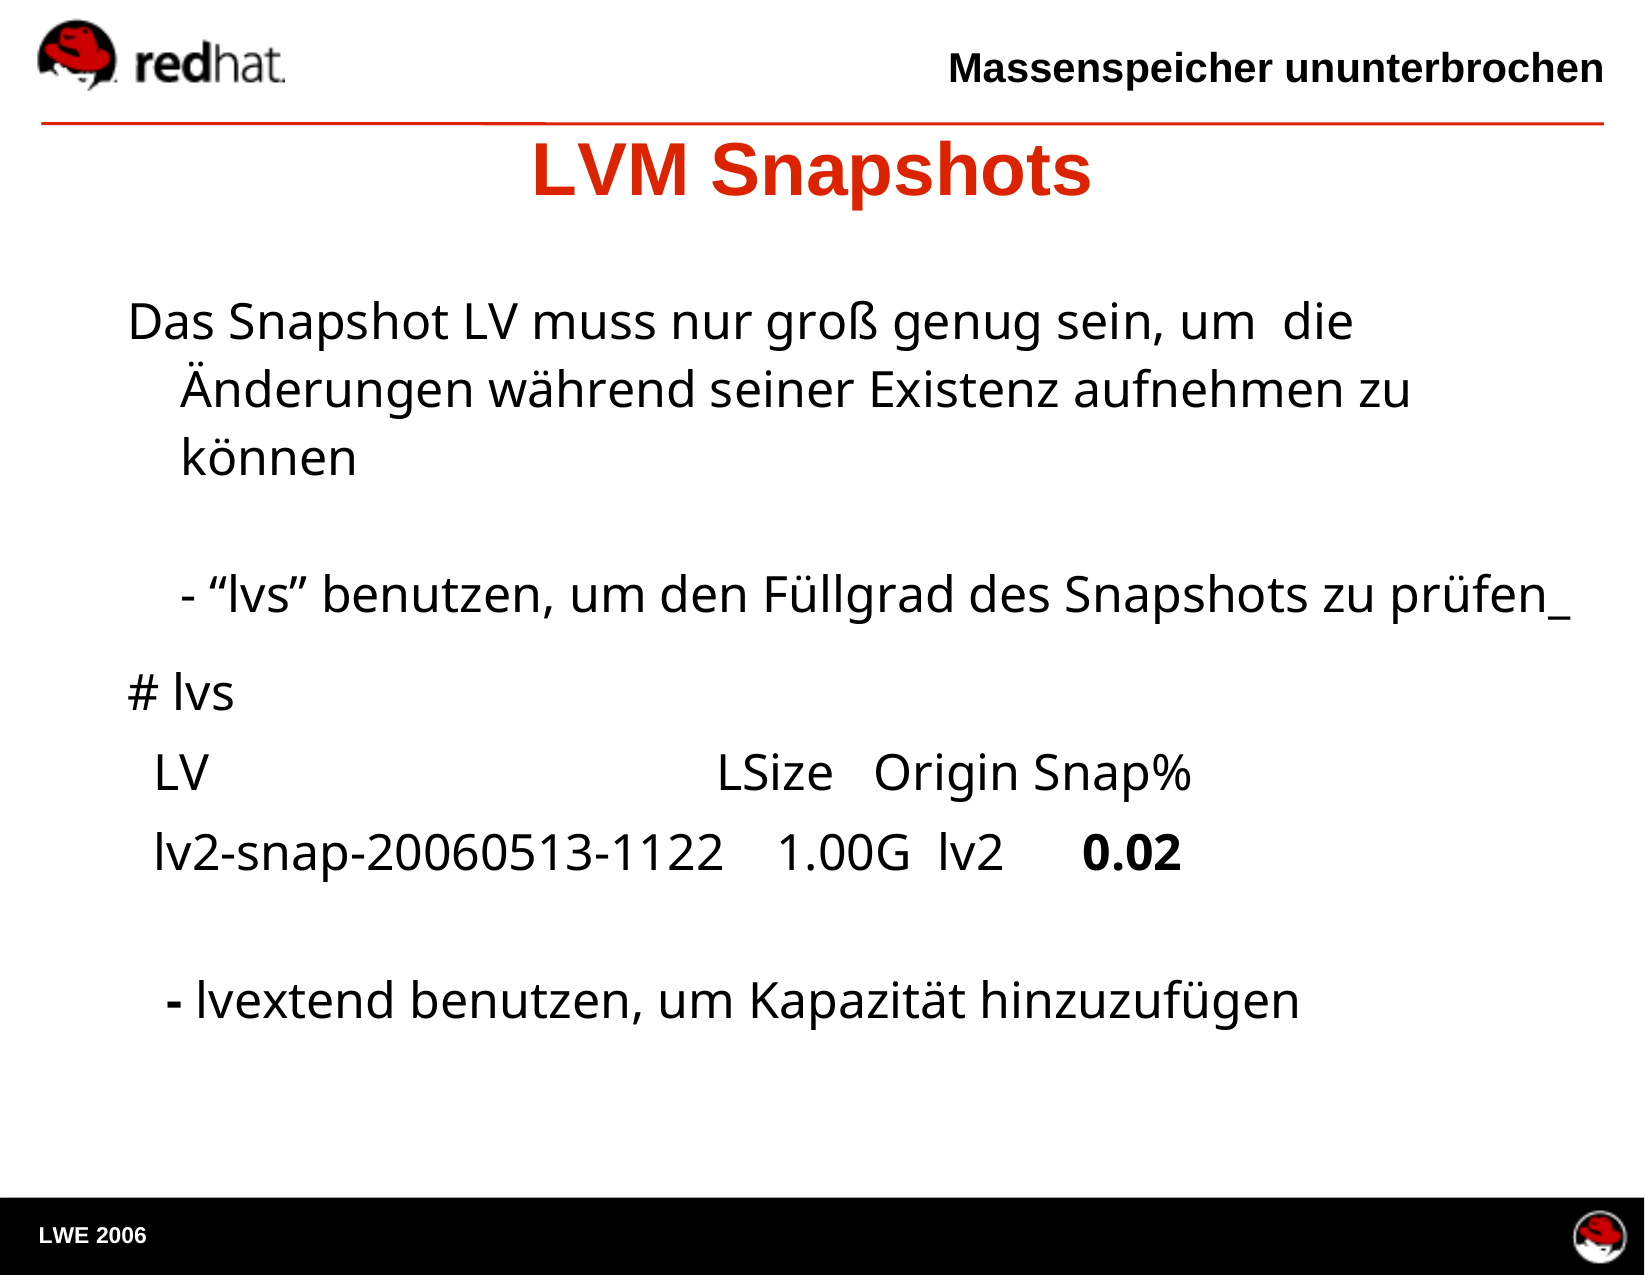

Massenspeicher ununterbrochen
LVM Snapshots
# Das Snapshot LV muss nur groß genug sein, um die Änderungen während seiner Existenz aufnehmen zu können - “lvs” benutzen, um den Füllgrad des Snapshots zu prüfen_
# lvs
 LV LSize Origin Snap%
 lv2-snap-20060513-1122 1.00G lv2 0.02
 - lvextend benutzen, um Kapazität hinzuzufügen
LWE 2006